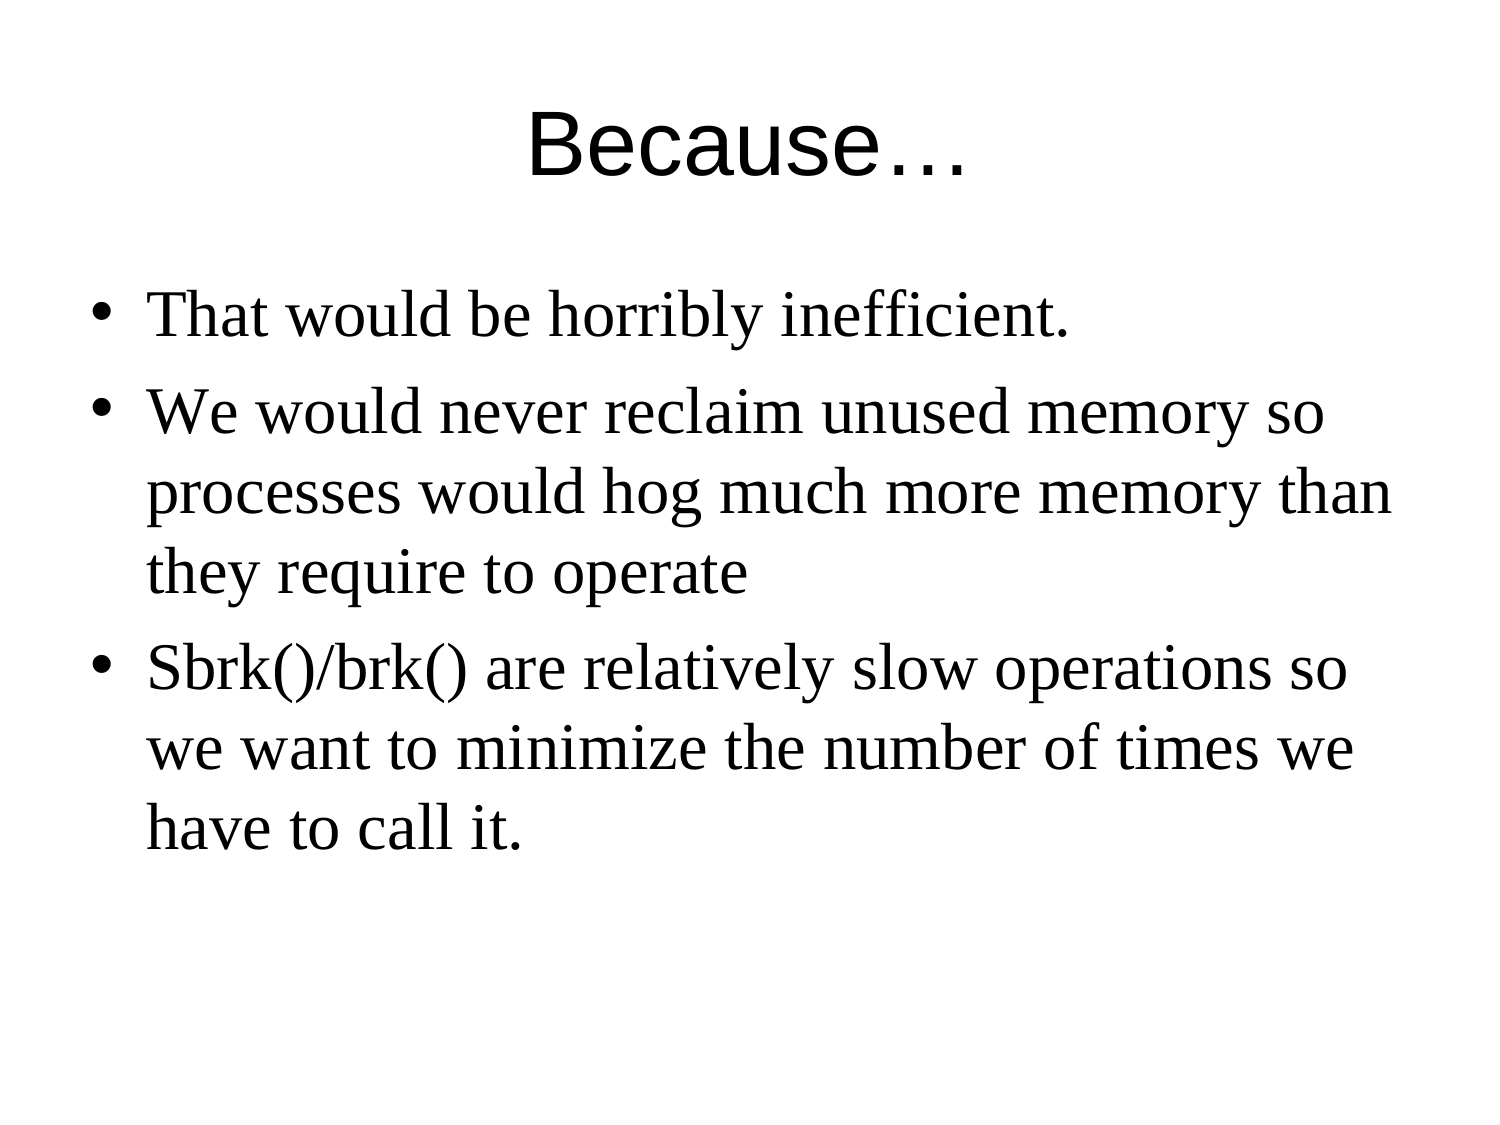

# Because…
That would be horribly inefficient.
We would never reclaim unused memory so processes would hog much more memory than they require to operate
Sbrk()/brk() are relatively slow operations so we want to minimize the number of times we have to call it.